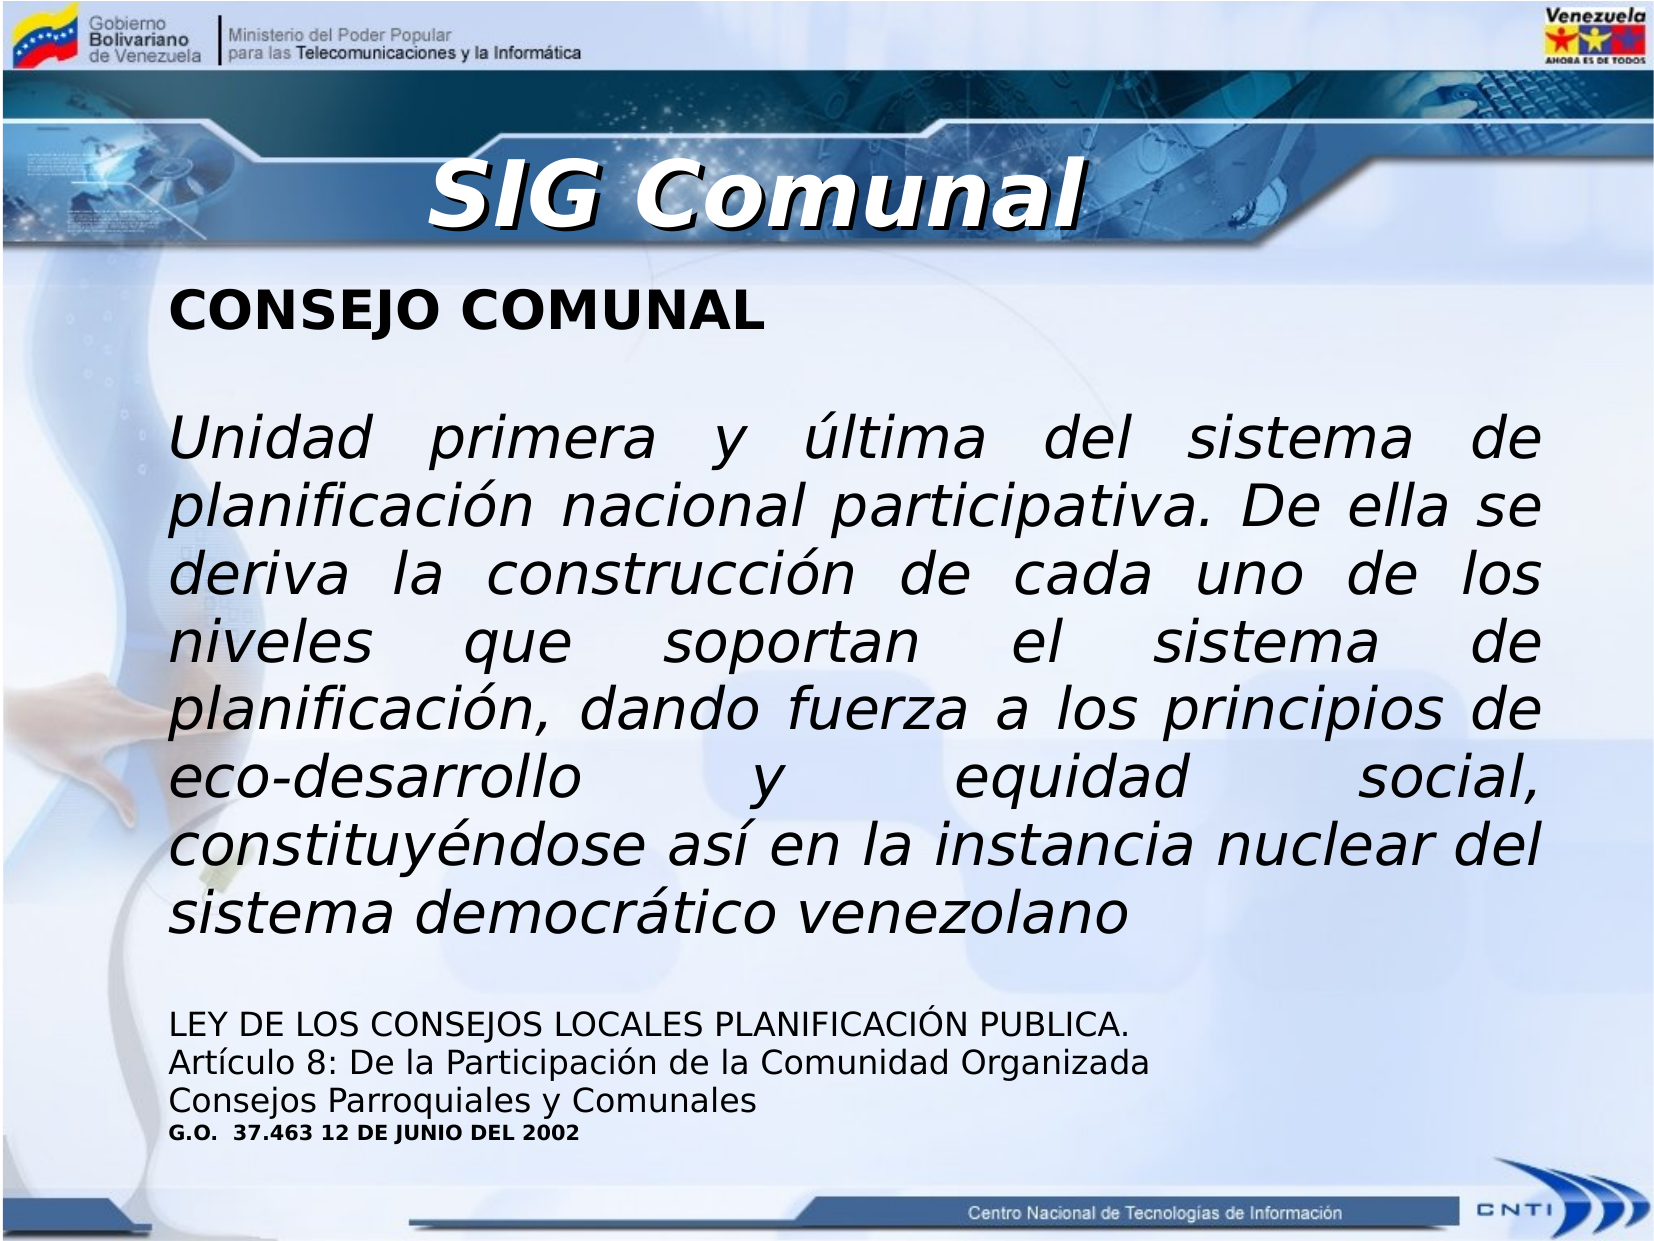

# SIG Comunal
CONSEJO COMUNAL
Unidad primera y última del sistema de planificación nacional participativa. De ella se deriva la construcción de cada uno de los niveles que soportan el sistema de planificación, dando fuerza a los principios de eco-desarrollo y equidad social, constituyéndose así en la instancia nuclear del sistema democrático venezolano
LEY DE LOS CONSEJOS LOCALES PLANIFICACIÓN PUBLICA.
Artículo 8: De la Participación de la Comunidad Organizada
Consejos Parroquiales y Comunales
G.O. 37.463 12 DE JUNIO DEL 2002